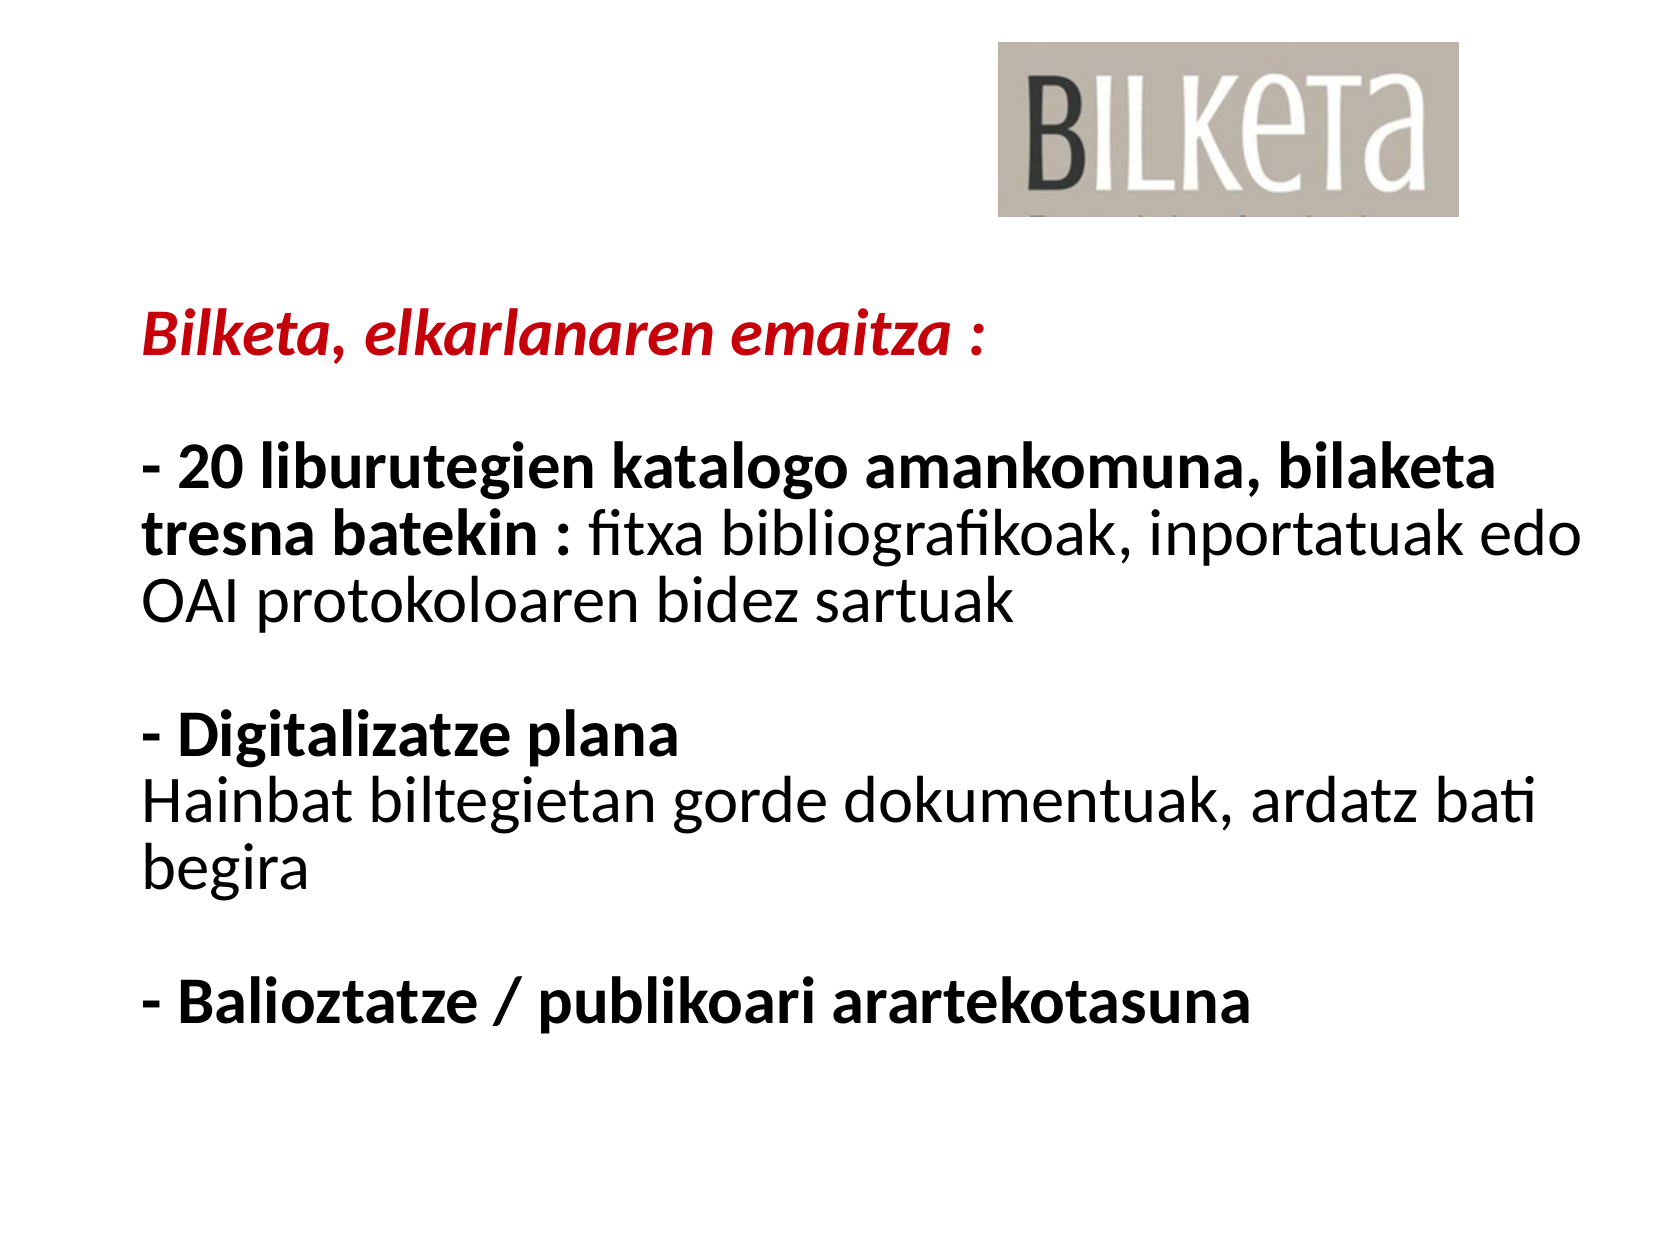

# Bilketa, elkarlanaren emaitza :
- 20 liburutegien katalogo amankomuna, bilaketa tresna batekin : fitxa bibliografikoak, inportatuak edo OAI protokoloaren bidez sartuak
- Digitalizatze plana
Hainbat biltegietan gorde dokumentuak, ardatz bati begira
- Balioztatze / publikoari arartekotasuna